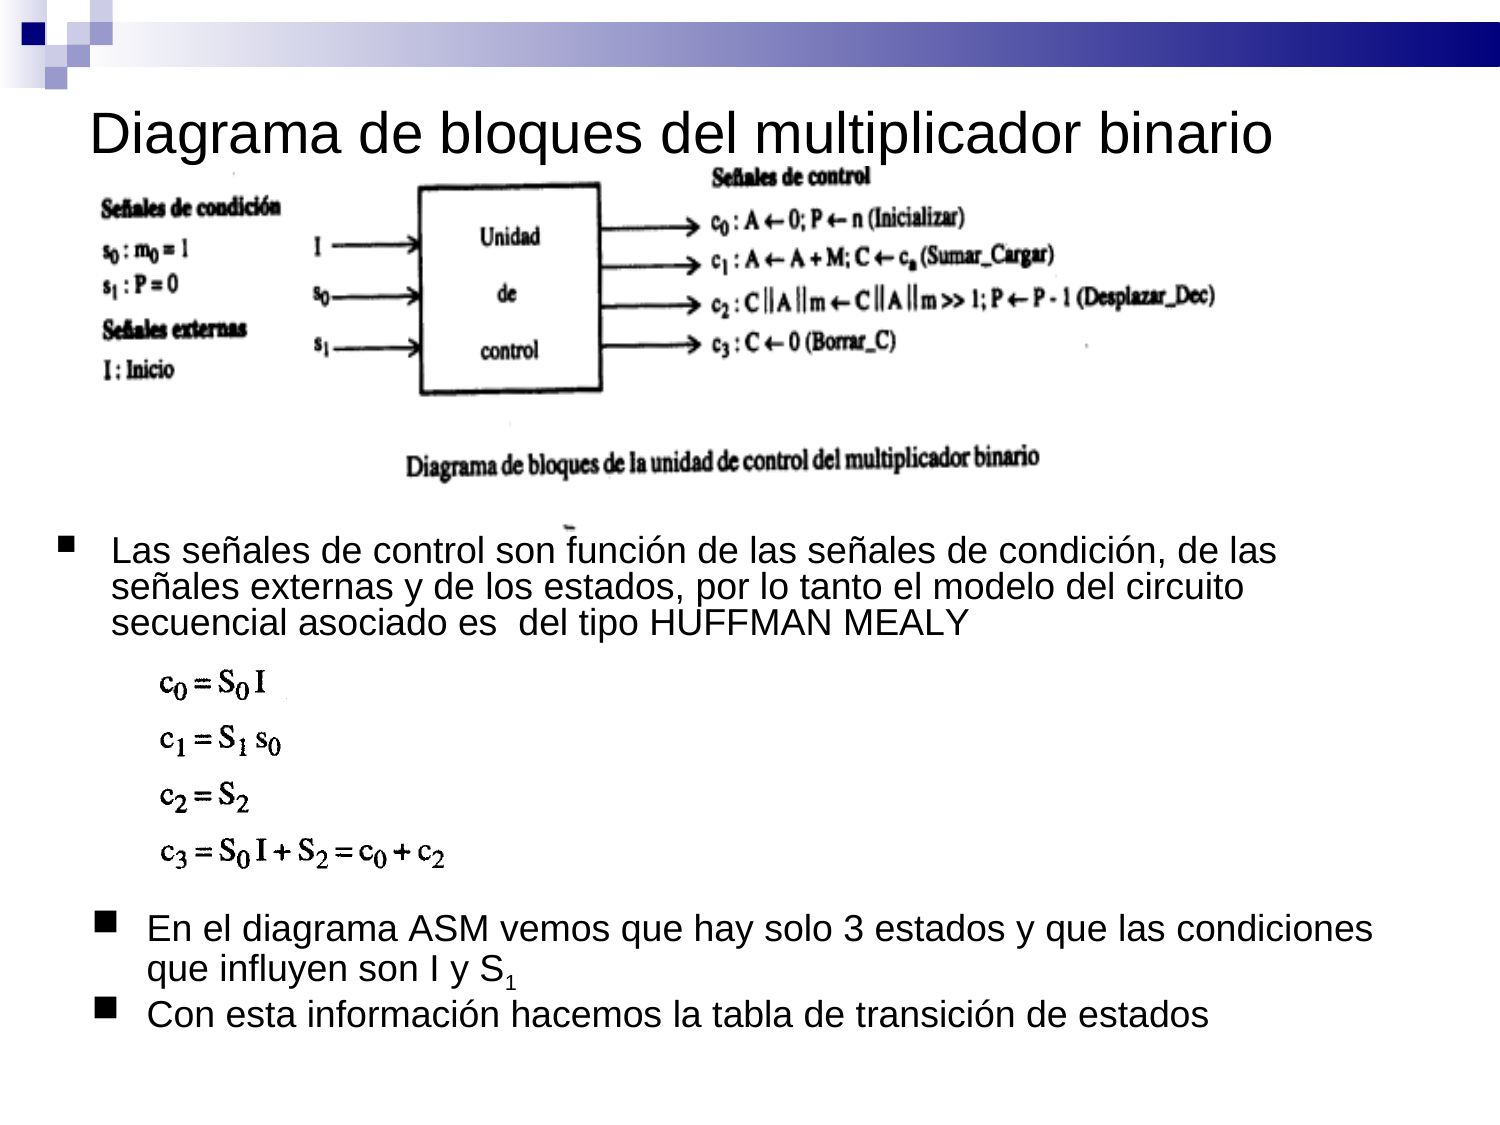

# Diagrama de bloques del multiplicador binario
Las señales de control son función de las señales de condición, de las señales externas y de los estados, por lo tanto el modelo del circuito secuencial asociado es del tipo HUFFMAN MEALY
En el diagrama ASM vemos que hay solo 3 estados y que las condiciones que influyen son I y S1
Con esta información hacemos la tabla de transición de estados